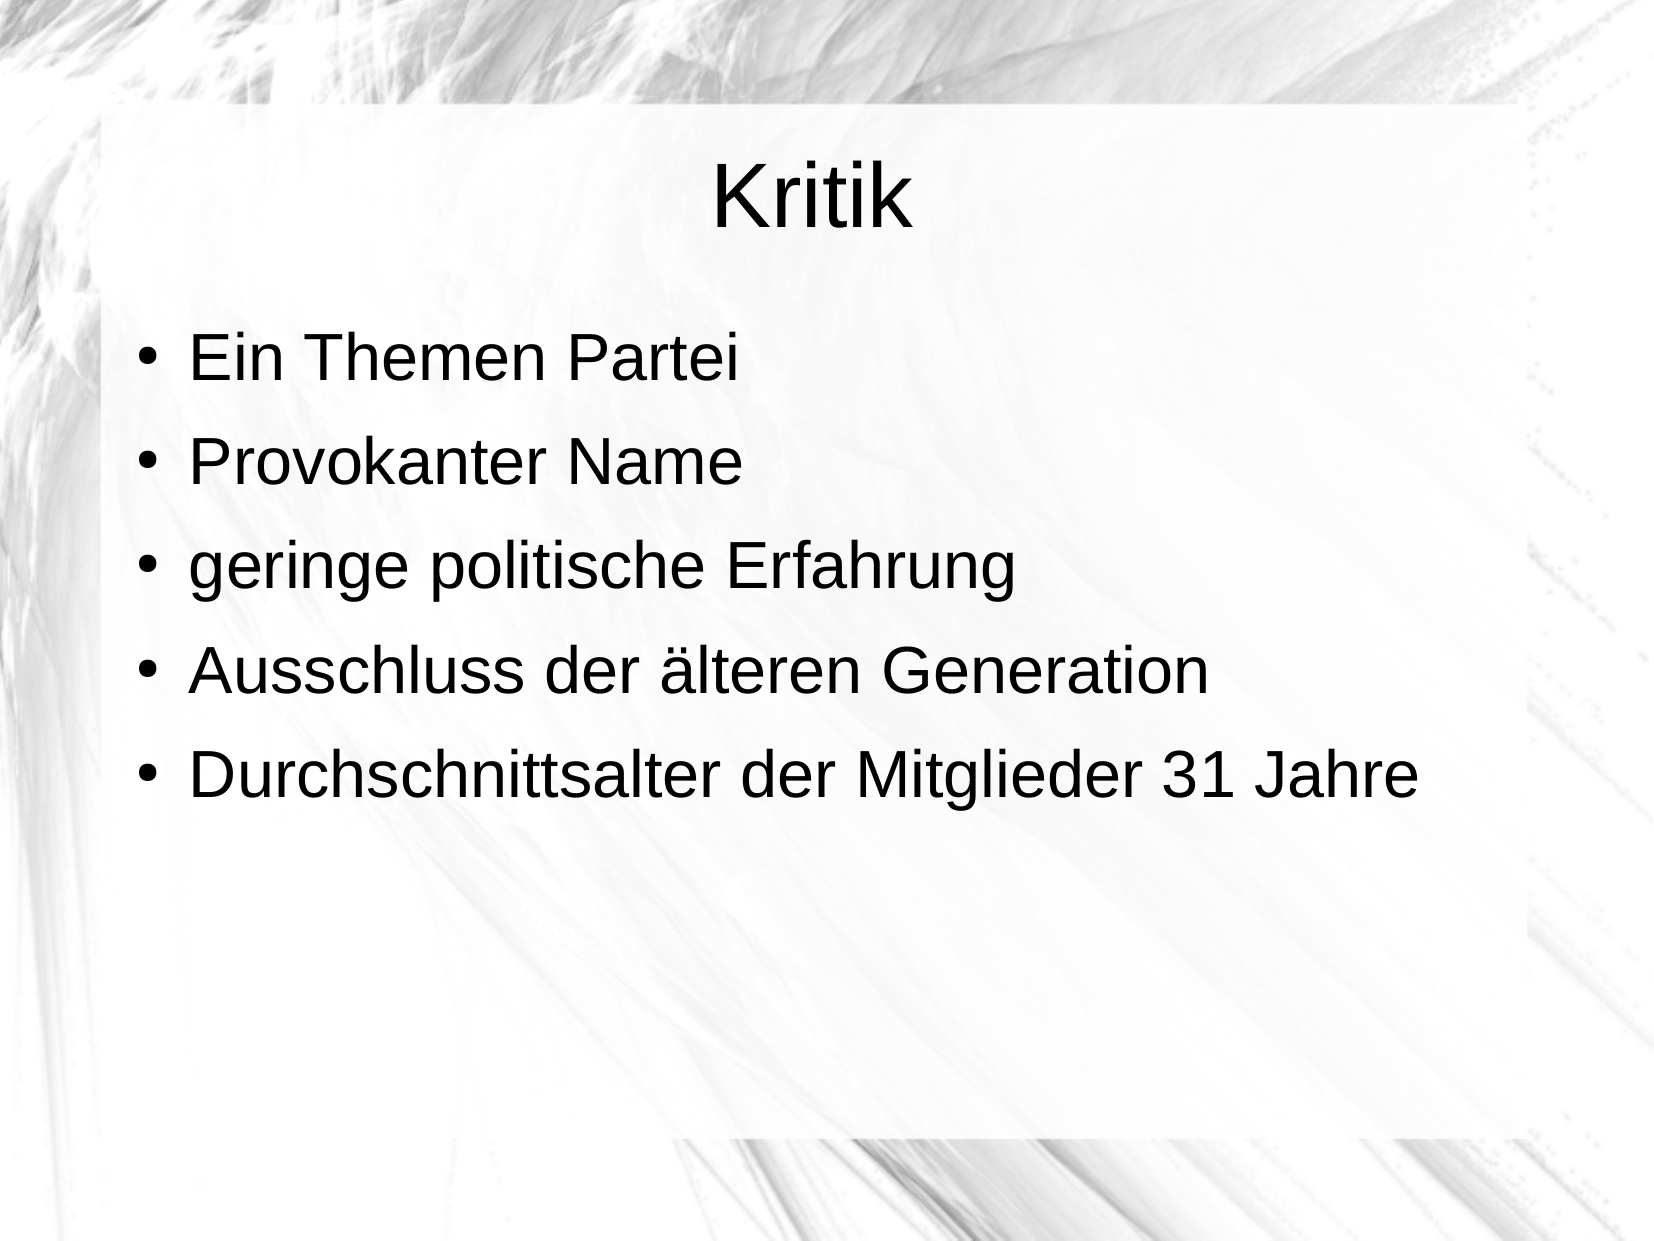

# Kritik
Ein Themen Partei
Provokanter Name
geringe politische Erfahrung
Ausschluss der älteren Generation
Durchschnittsalter der Mitglieder 31 Jahre